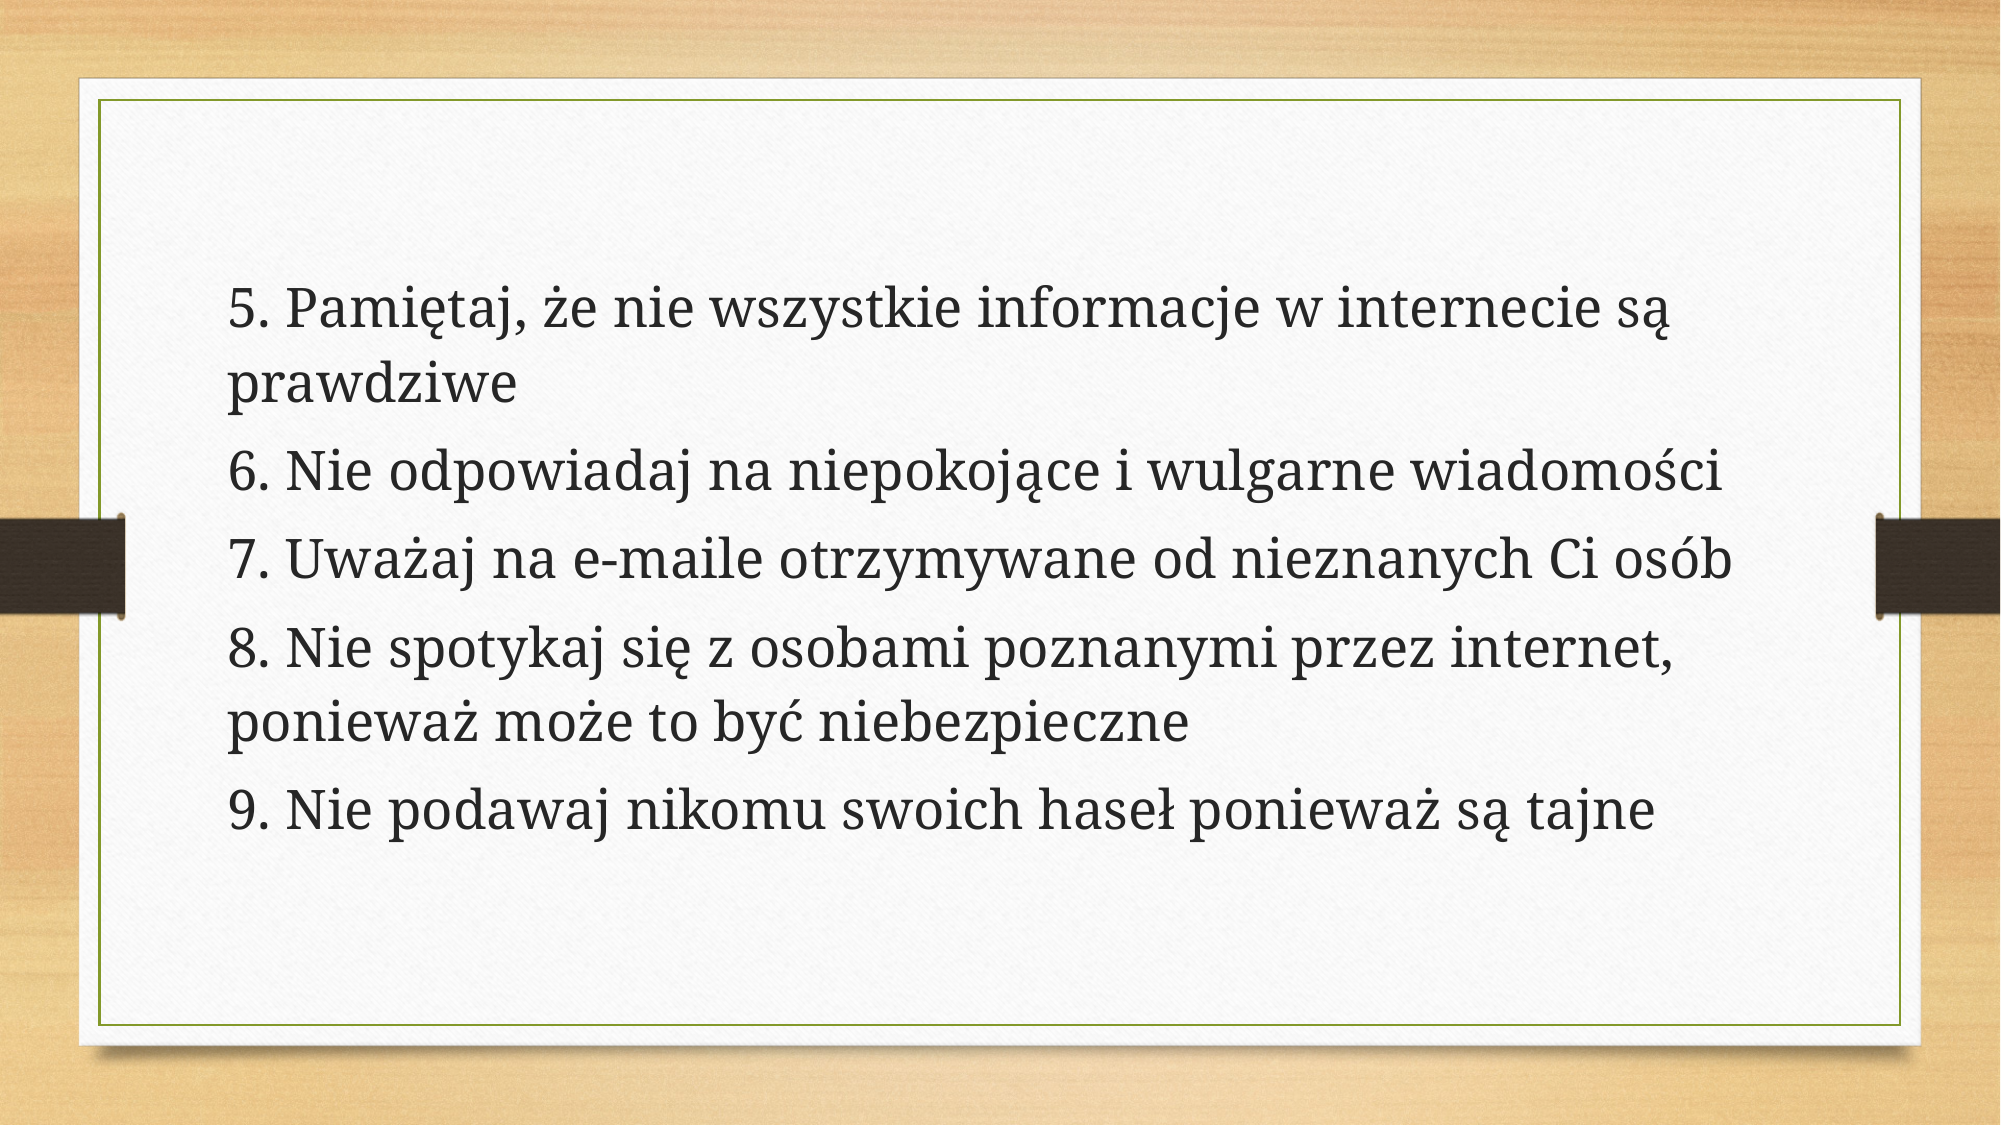

# 5. Pamiętaj, że nie wszystkie informacje w internecie są prawdziwe
6. Nie odpowiadaj na niepokojące i wulgarne wiadomości
7. Uważaj na e-maile otrzymywane od nieznanych Ci osób
8. Nie spotykaj się z osobami poznanymi przez internet, ponieważ może to być niebezpieczne
9. Nie podawaj nikomu swoich haseł ponieważ są tajne